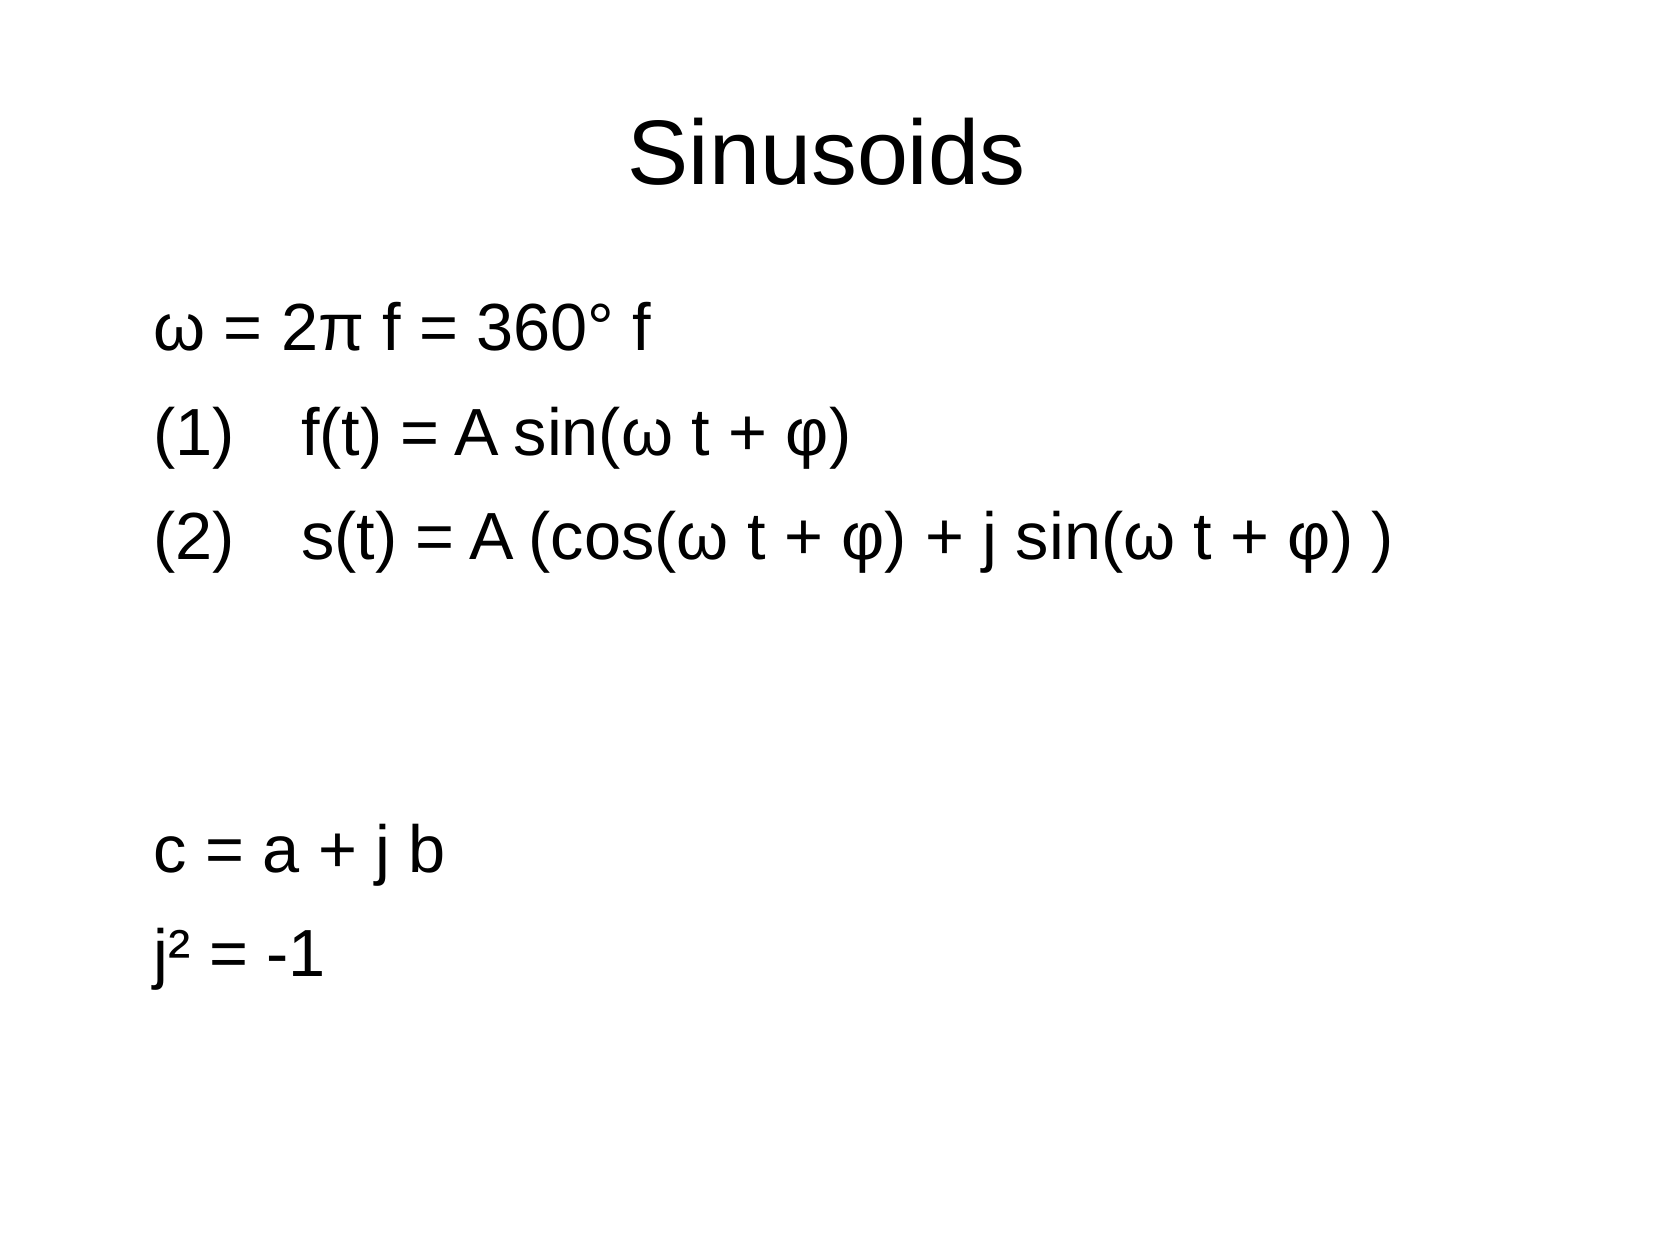

# Sinusoids
ω = 2π f = 360° f
(1)	f(t) = A sin(ω t + φ)
(2)	s(t) = A (cos(ω t + φ) + j sin(ω t + φ) )
c = a + j b
j² = -1